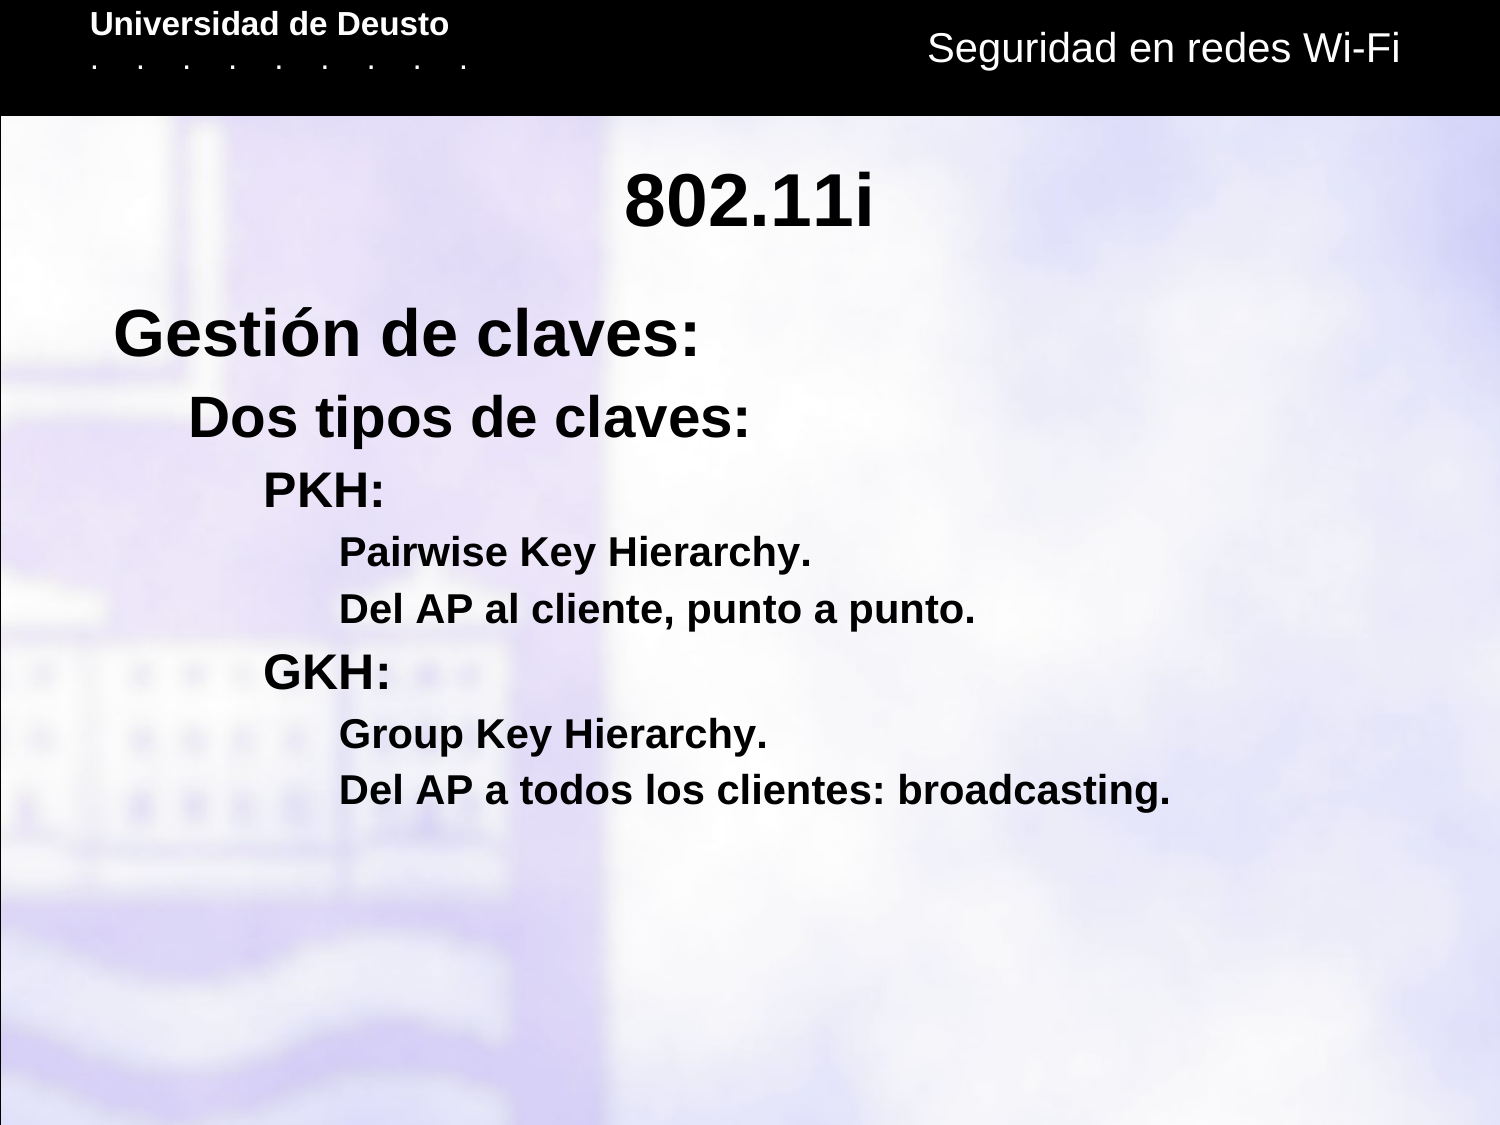

# 802.11i
Gestión de claves:
Dos tipos de claves:
PKH:
Pairwise Key Hierarchy.
Del AP al cliente, punto a punto.
GKH:
Group Key Hierarchy.
Del AP a todos los clientes: broadcasting.